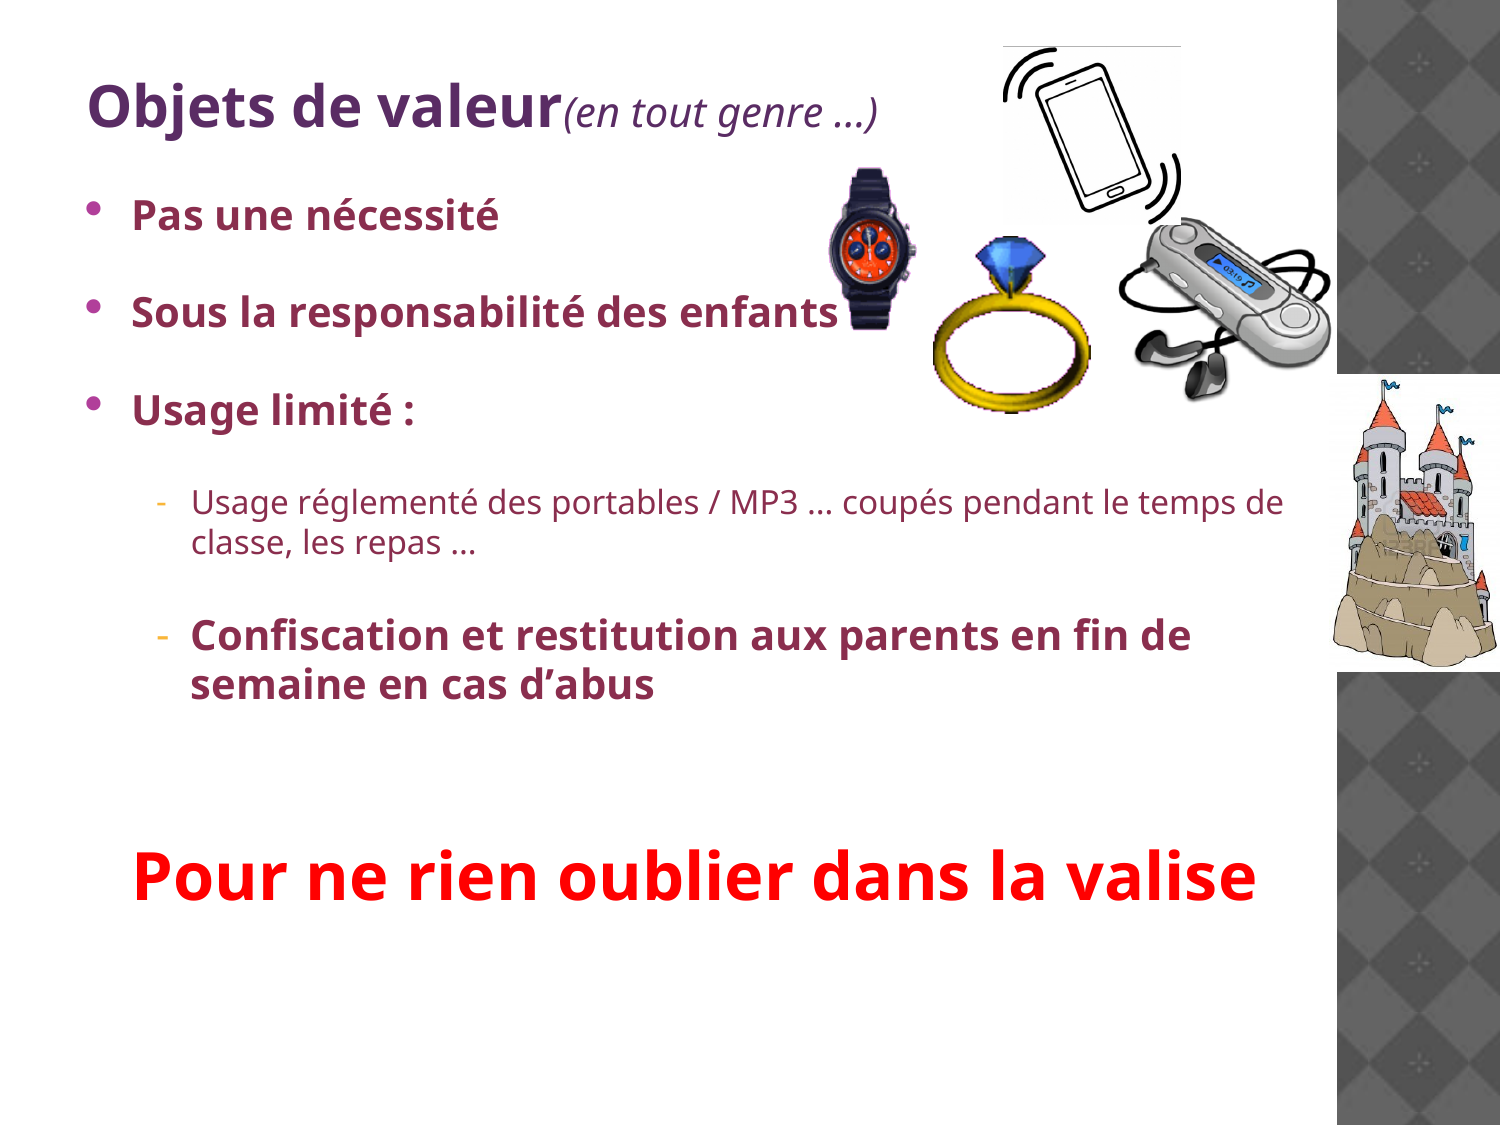

Objets de valeur(en tout genre …)
 Pas une nécessité
 Sous la responsabilité des enfants
 Usage limité :
Usage réglementé des portables / MP3 … coupés pendant le temps de classe, les repas …
Confiscation et restitution aux parents en fin de semaine en cas d’abus
Pour ne rien oublier dans la valise